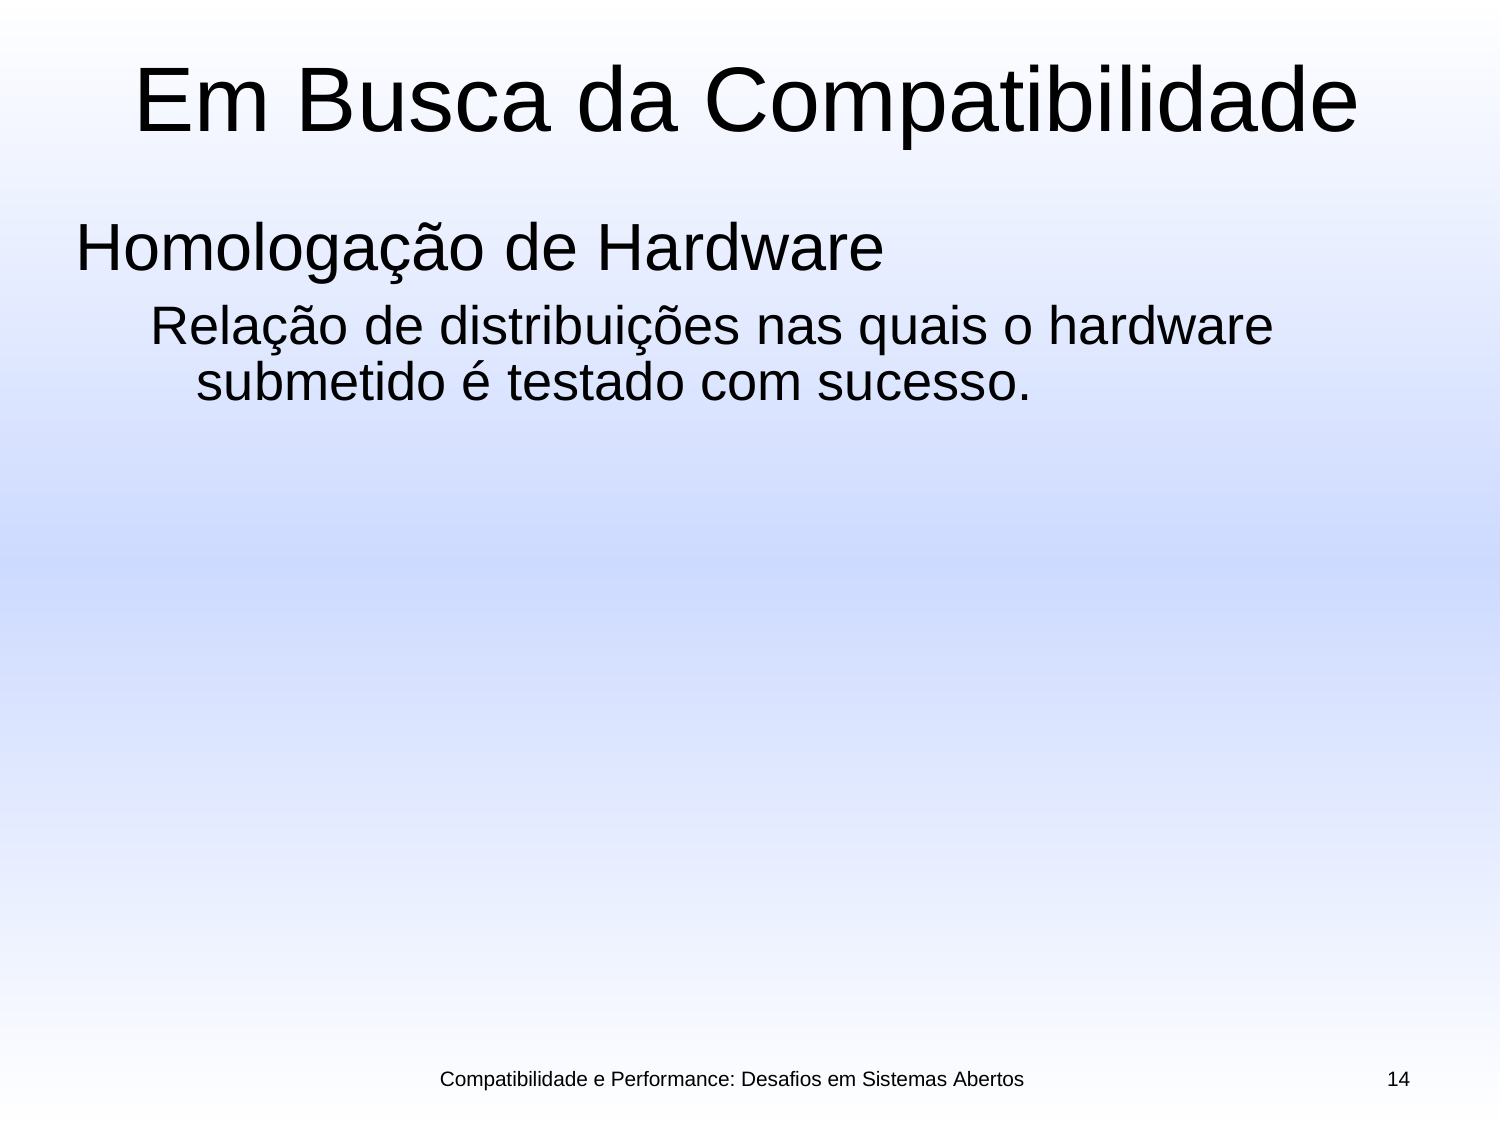

# Em Busca da Compatibilidade
Homologação de Hardware
Relação de distribuições nas quais o hardware submetido é testado com sucesso.
Compatibilidade e Performance: Desafios em Sistemas Abertos
14